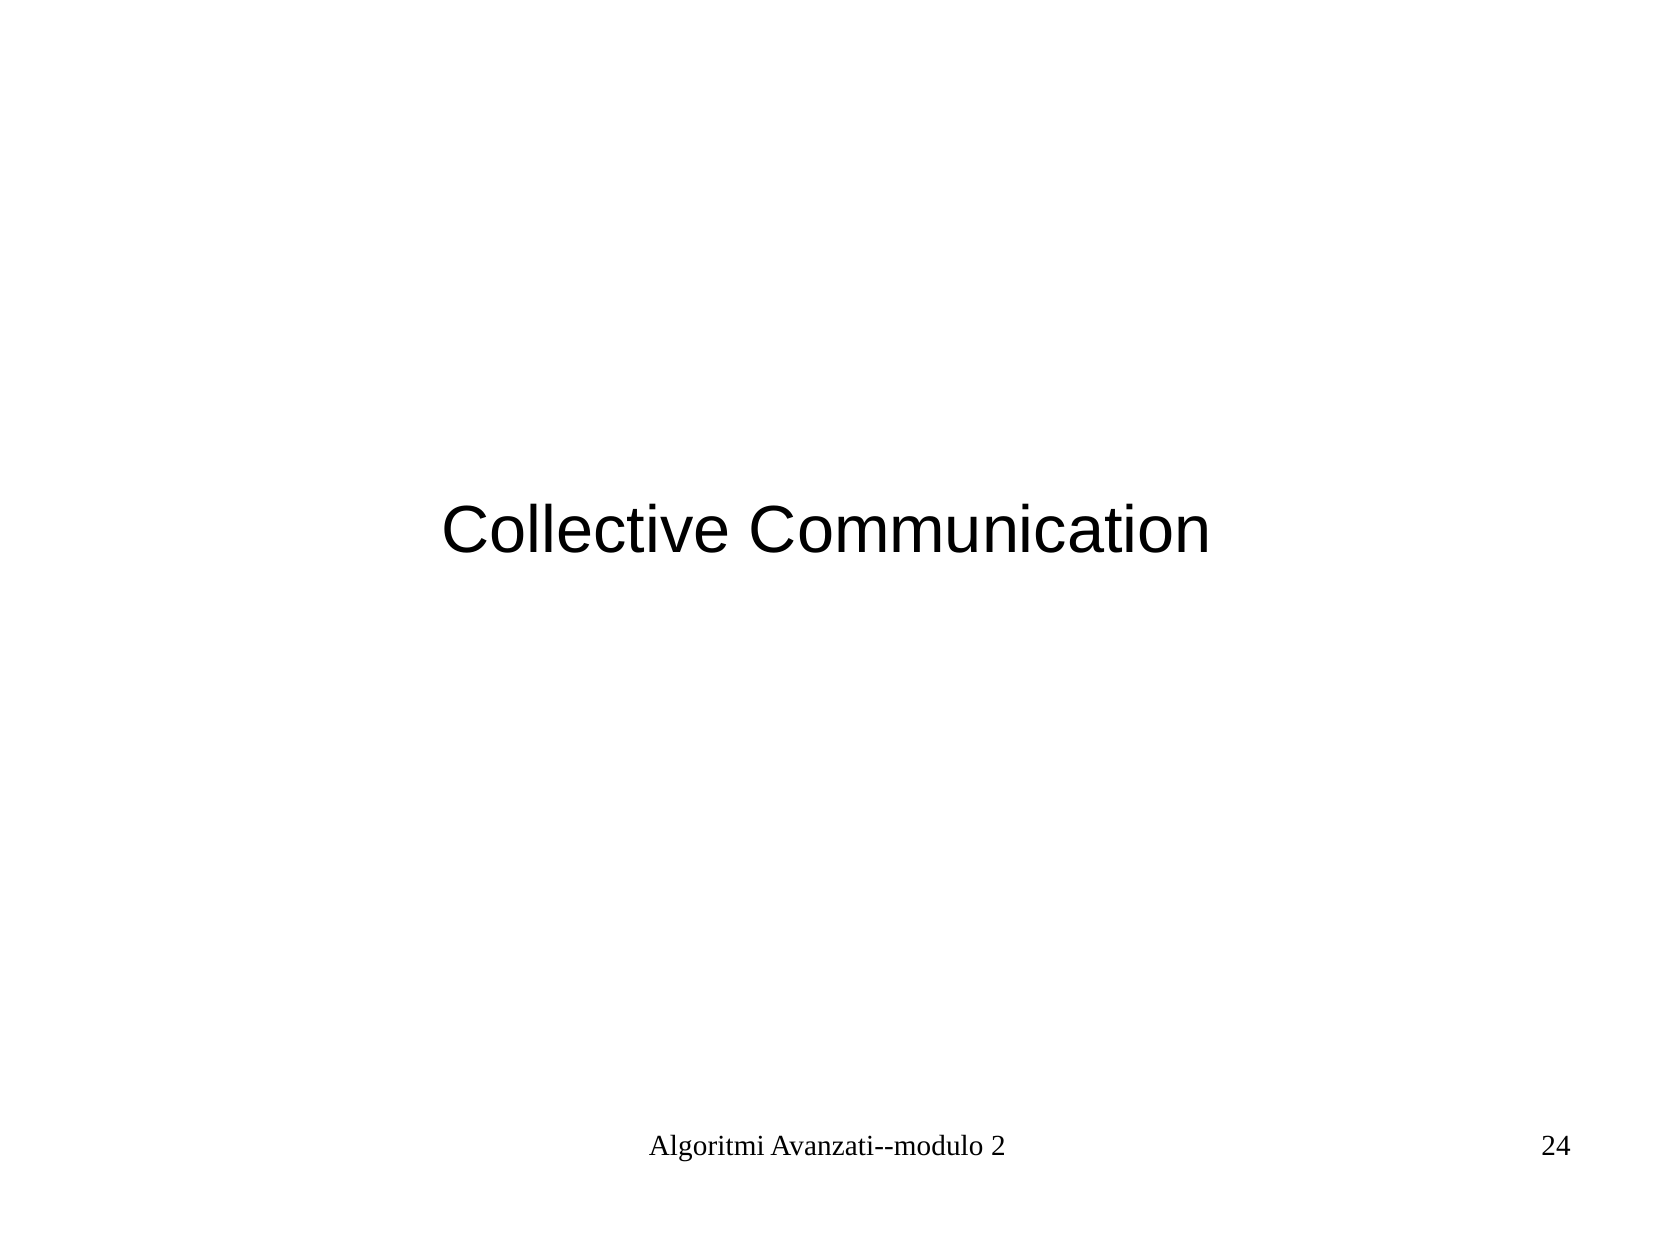

# Collective Communication
Algoritmi Avanzati--modulo 2
24